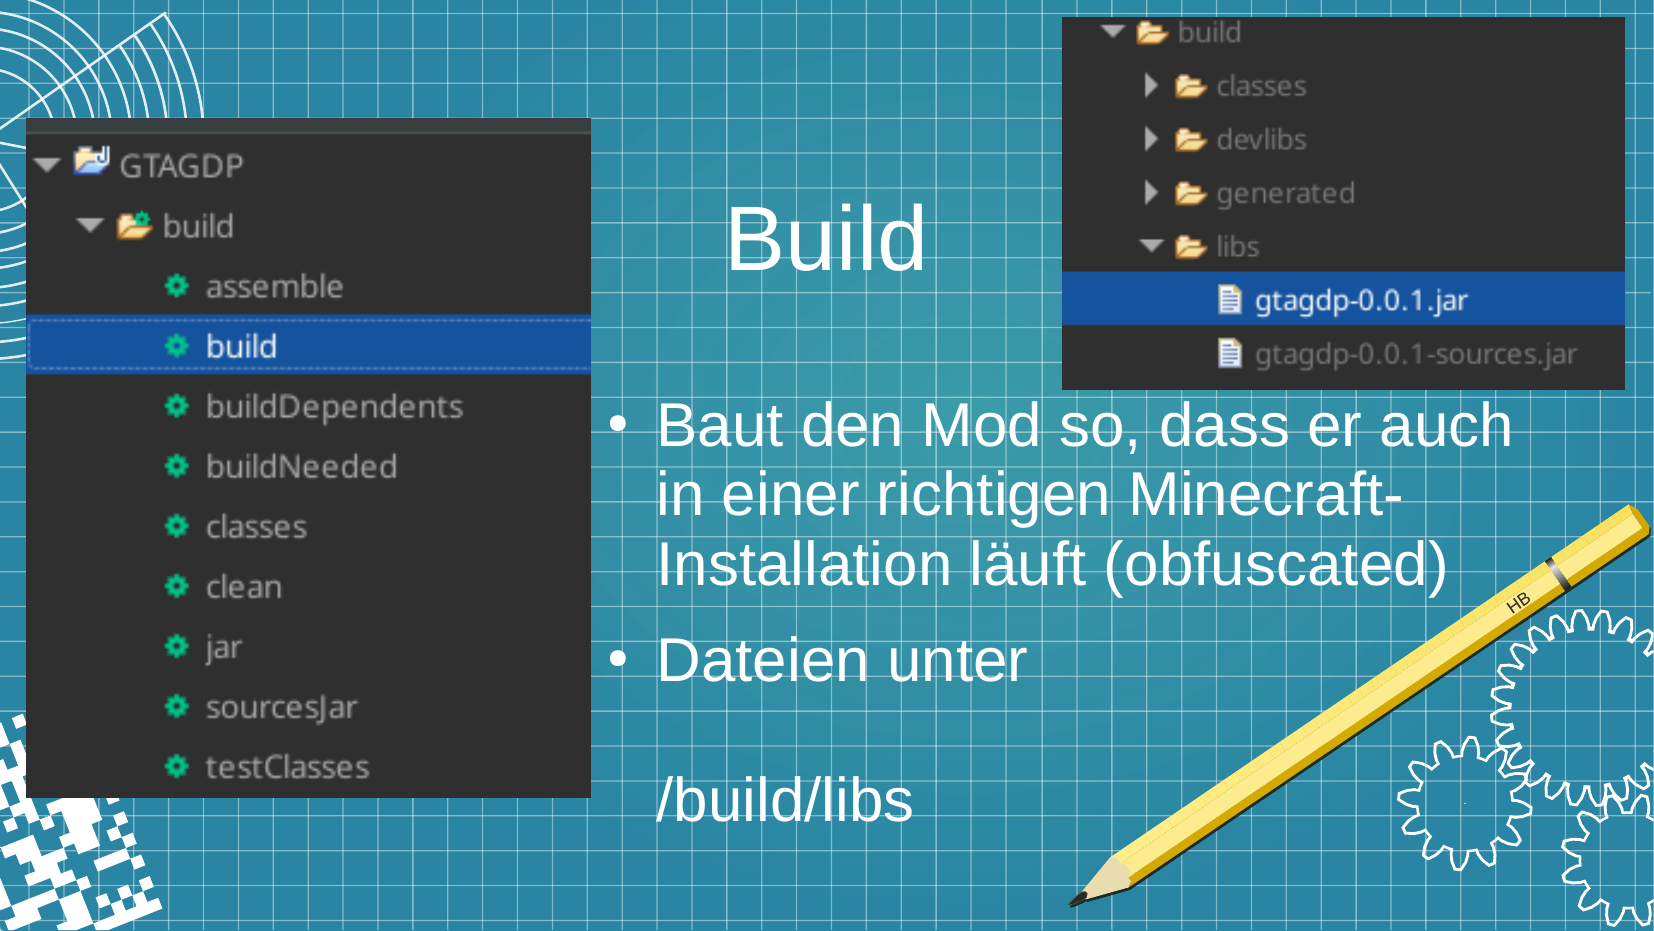

# Build
Baut den Mod so, dass er auch in einer richtigen Minecraft-Installation läuft (obfuscated)
Dateien unter
/build/libs